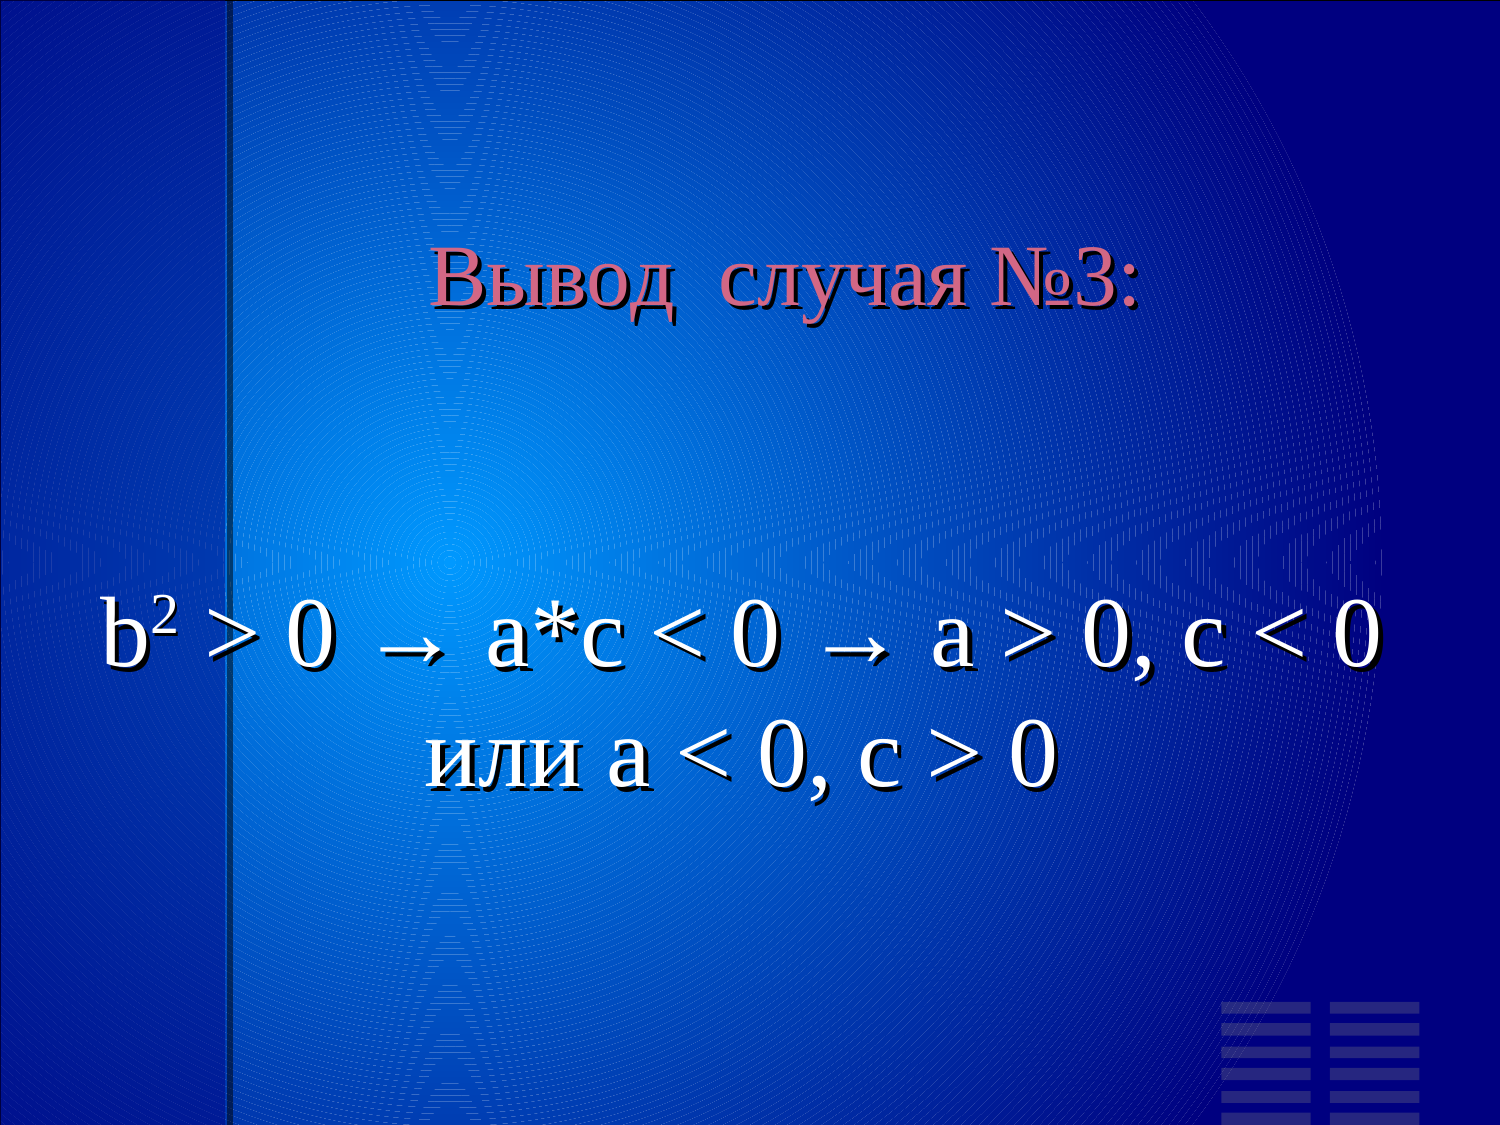

# Вывод случая №3:
b2 > 0 → a*c < 0 → a > 0, c < 0 или а < 0, с > 0